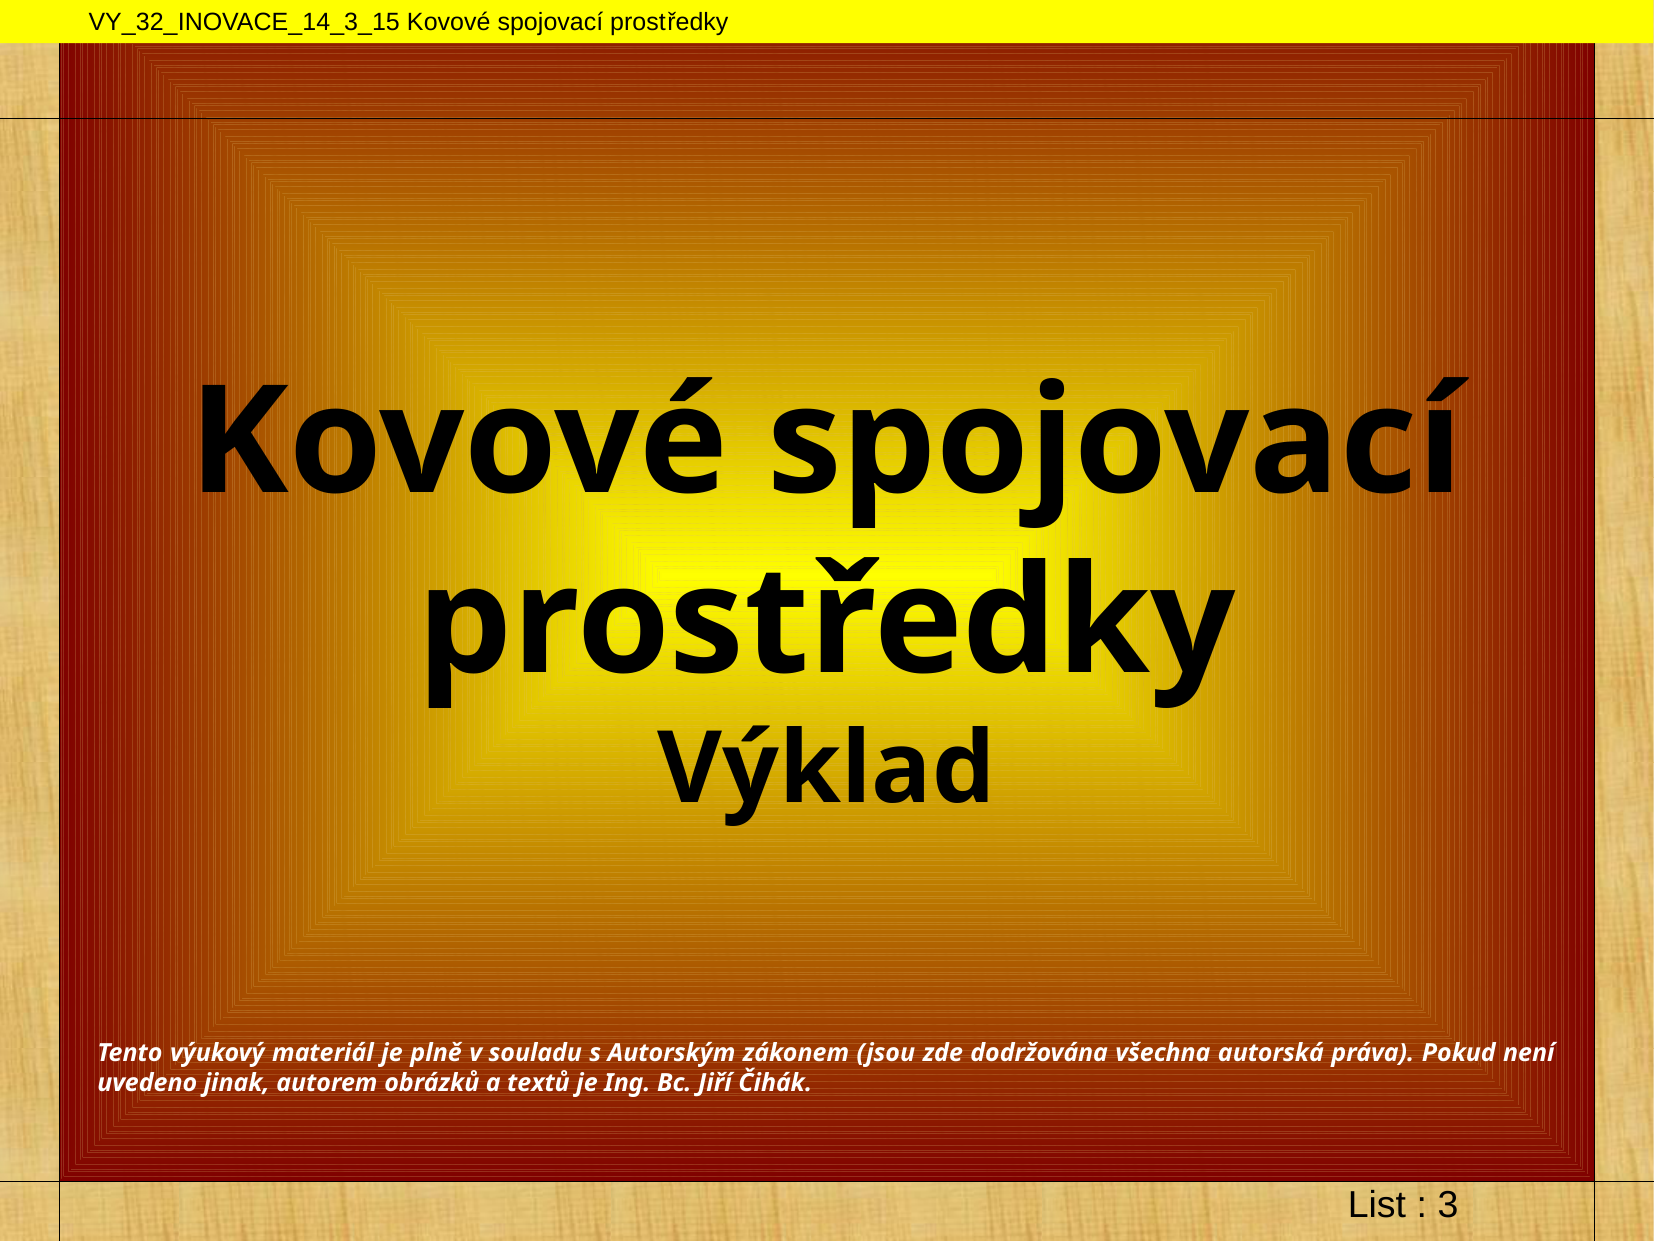

Kovové spojovací prostředky
Výklad
	VY_32_INOVACE_14_3_15 Kovové spojovací prostředky
Tento výukový materiál je plně v souladu s Autorským zákonem (jsou zde dodržována všechna autorská práva). Pokud není uvedeno jinak, autorem obrázků a textů je Ing. Bc. Jiří Čihák.
List :